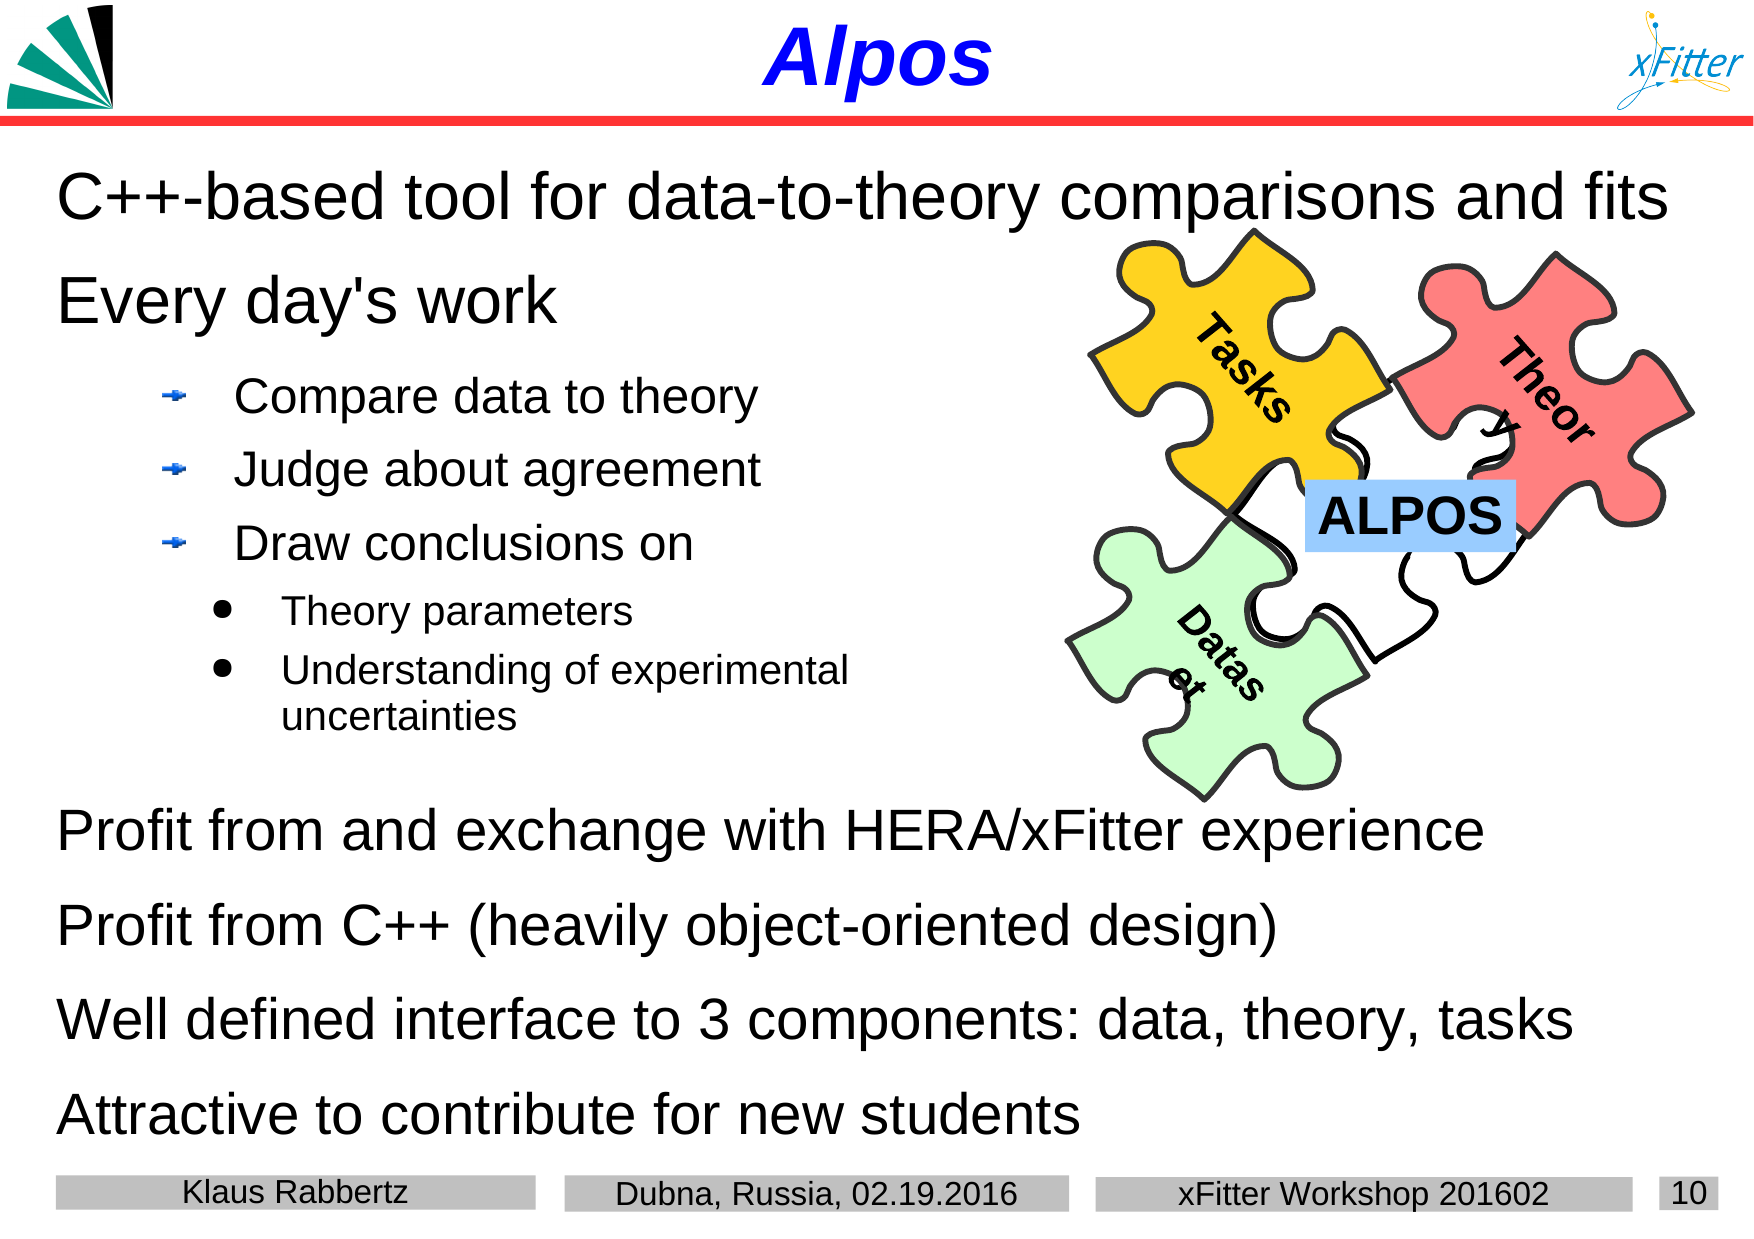

# Alpos
C++-based tool for data-to-theory comparisons and fits
Every day's work
Compare data to theory
Judge about agreement
Draw conclusions on
Theory parameters
Understanding of experimental uncertainties
Profit from and exchange with HERA/xFitter experience
Profit from C++ (heavily object-oriented design)
Well defined interface to 3 components: data, theory, tasks
Attractive to contribute for new students
Tasks
Theory
Alpos
Dataset
ALPOS